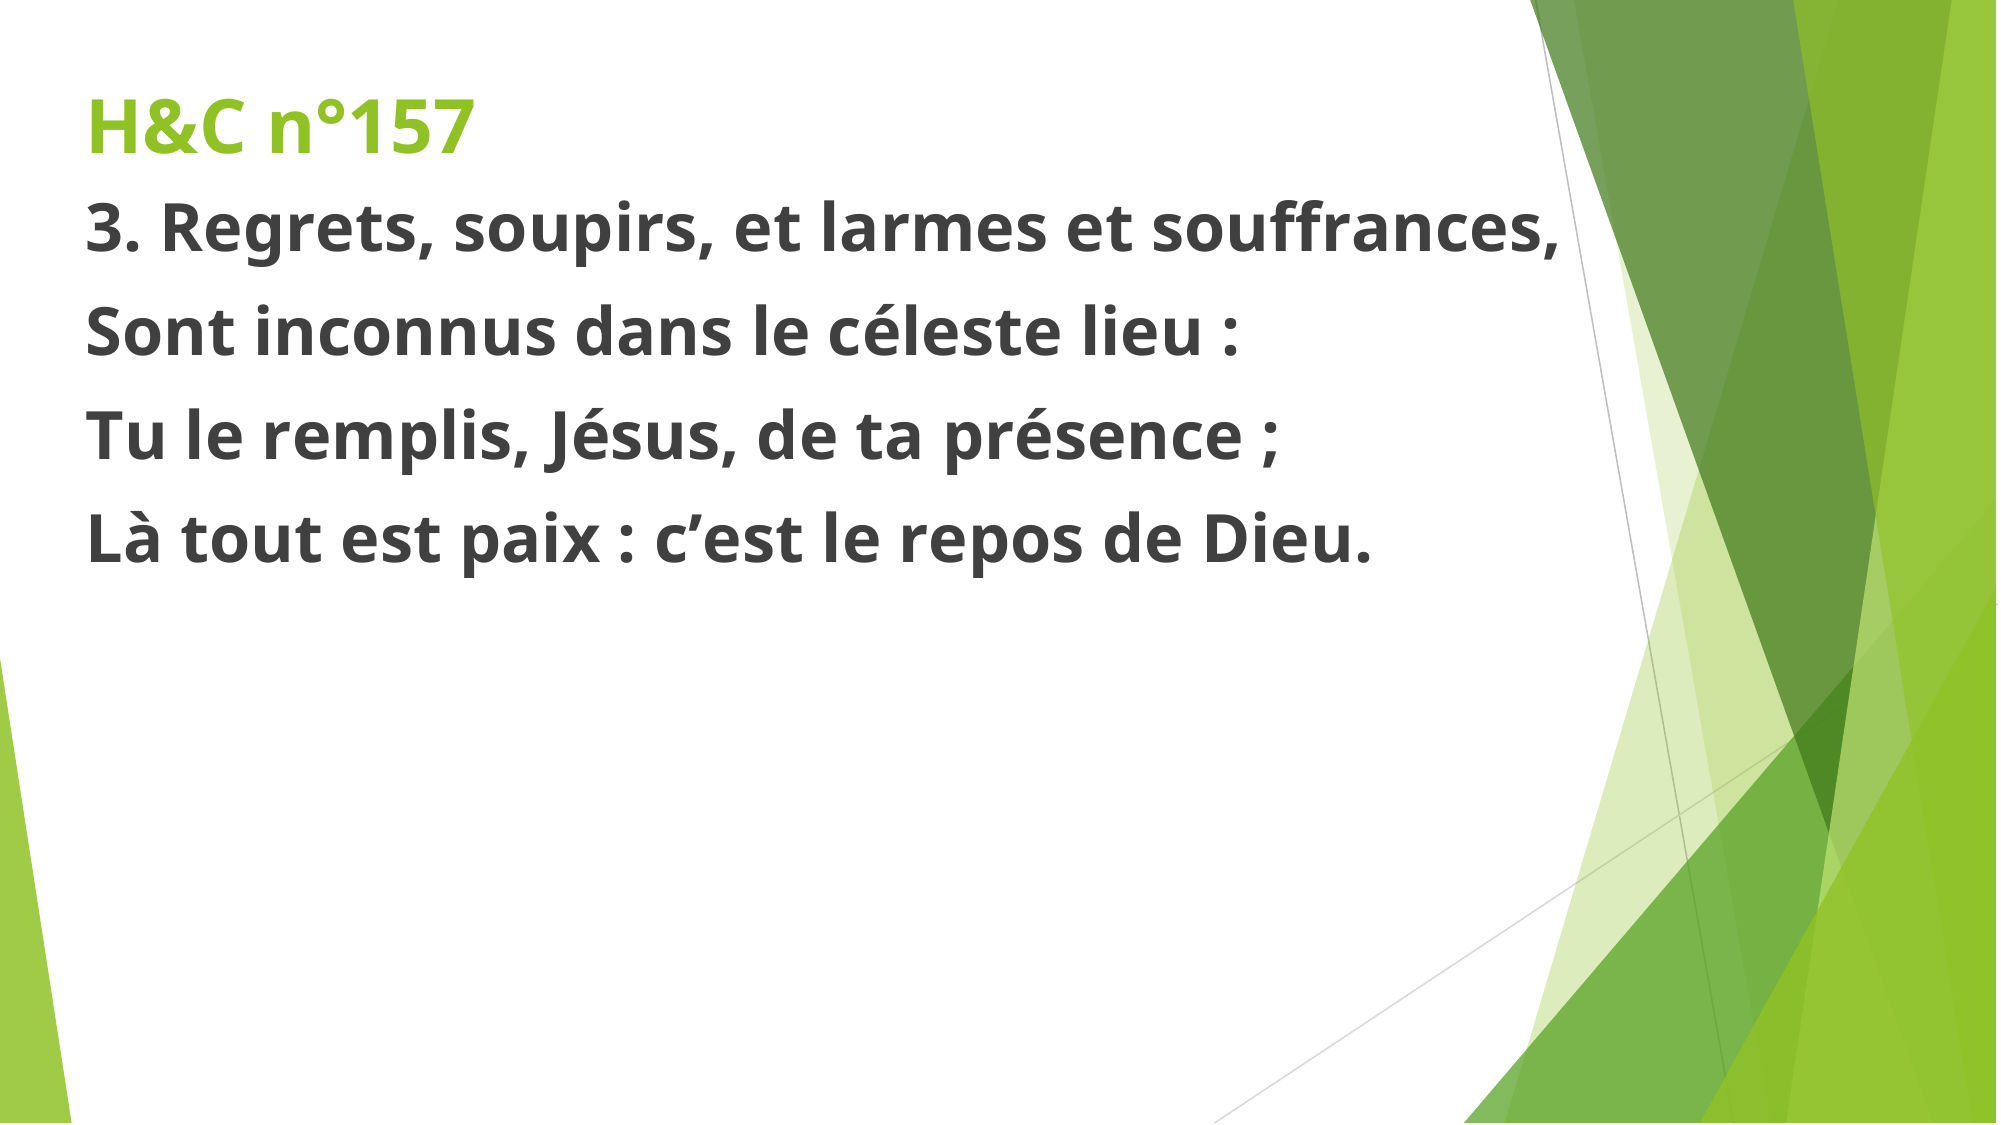

H&C n°157
3. Regrets, soupirs, et larmes et souffrances,
Sont inconnus dans le céleste lieu :
Tu le remplis, Jésus, de ta présence ;
Là tout est paix : c’est le repos de Dieu.